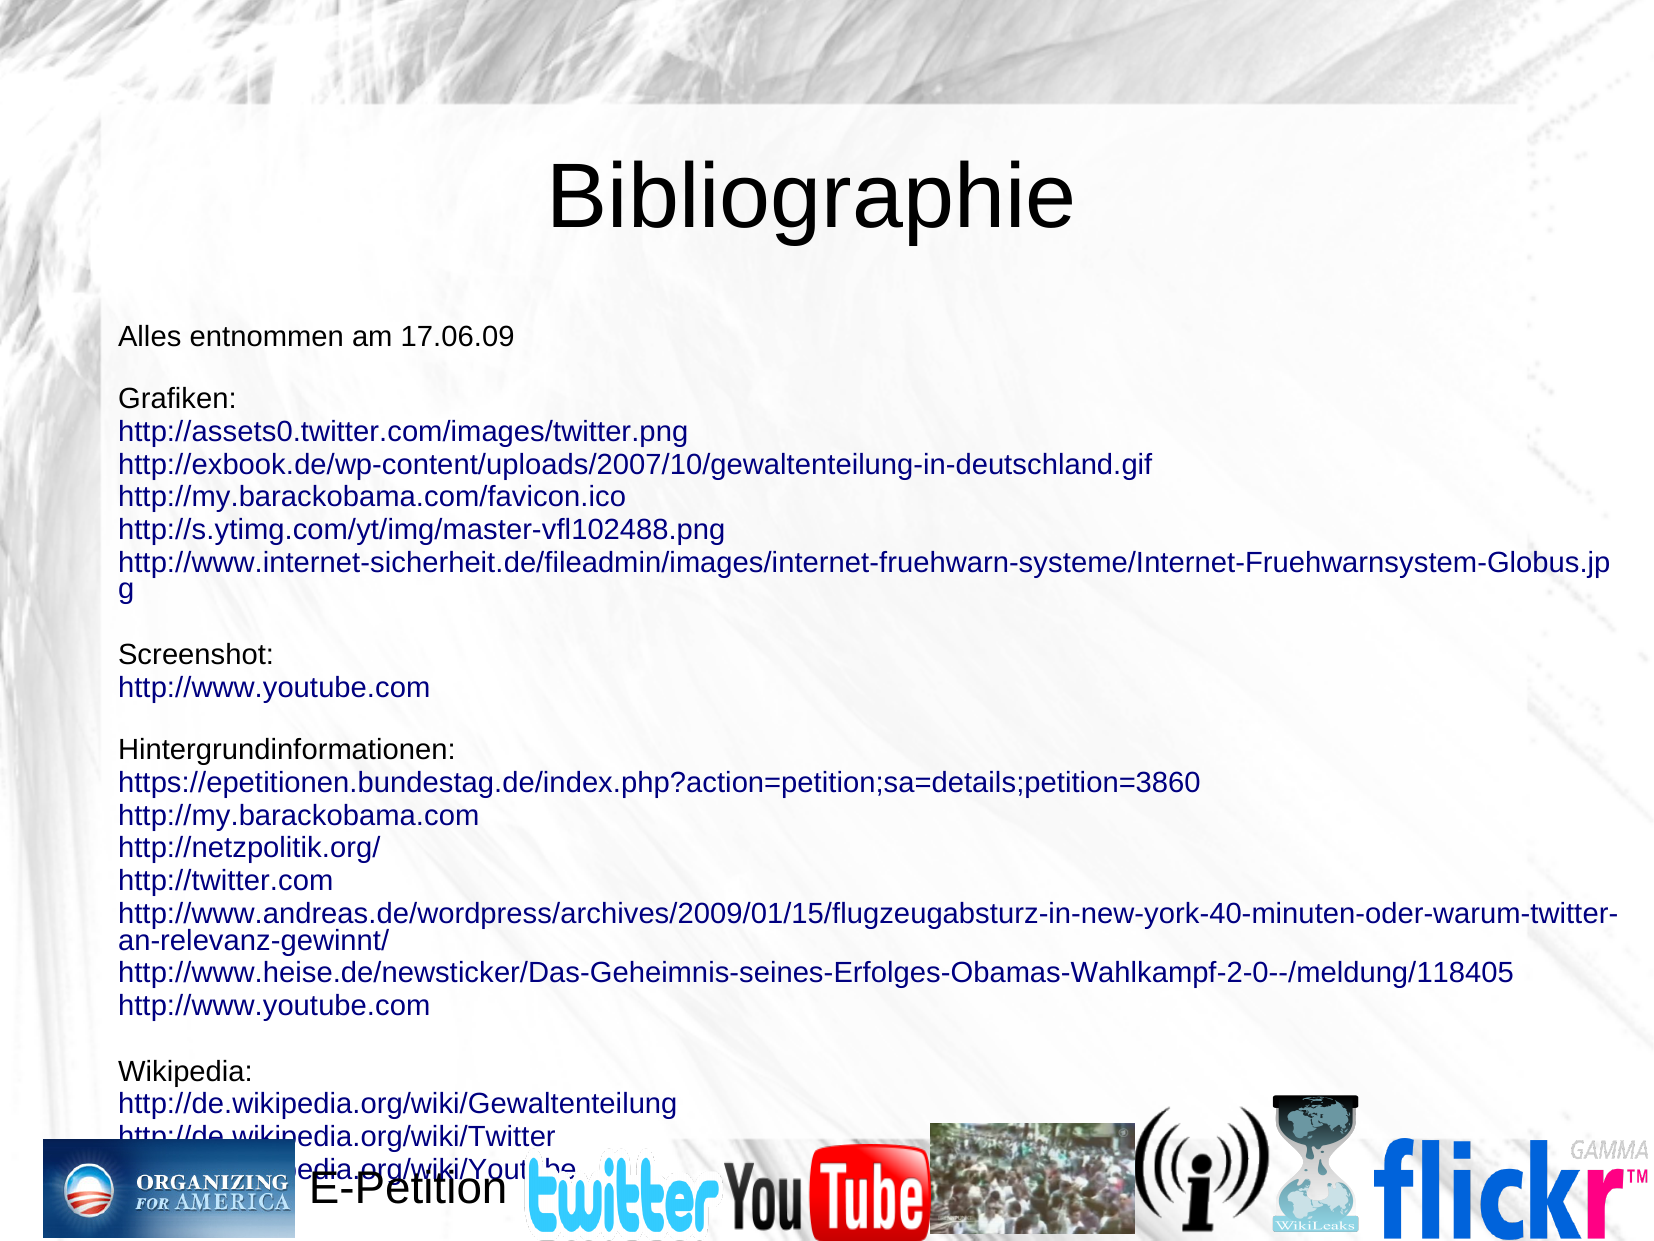

# Bibliographie
Alles entnommen am 17.06.09
Grafiken:
http://assets0.twitter.com/images/twitter.png
http://exbook.de/wp-content/uploads/2007/10/gewaltenteilung-in-deutschland.gif
http://my.barackobama.com/favicon.ico
http://s.ytimg.com/yt/img/master-vfl102488.png http://www.internet-sicherheit.de/fileadmin/images/internet-fruehwarn-systeme/Internet-Fruehwarnsystem-Globus.jpg
Screenshot:
http://www.youtube.com
Hintergrundinformationen:
https://epetitionen.bundestag.de/index.php?action=petition;sa=details;petition=3860
http://my.barackobama.com
http://netzpolitik.org/
http://twitter.com
http://www.andreas.de/wordpress/archives/2009/01/15/flugzeugabsturz-in-new-york-40-minuten-oder-warum-twitter-an-relevanz-gewinnt/http://www.heise.de/newsticker/Das-Geheimnis-seines-Erfolges-Obamas-Wahlkampf-2-0--/meldung/118405
http://www.youtube.com
Wikipedia:
http://de.wikipedia.org/wiki/Gewaltenteilung
http://de.wikipedia.org/wiki/Twitter
http://de.wikipedia.org/wiki/Youtube
E-Petition